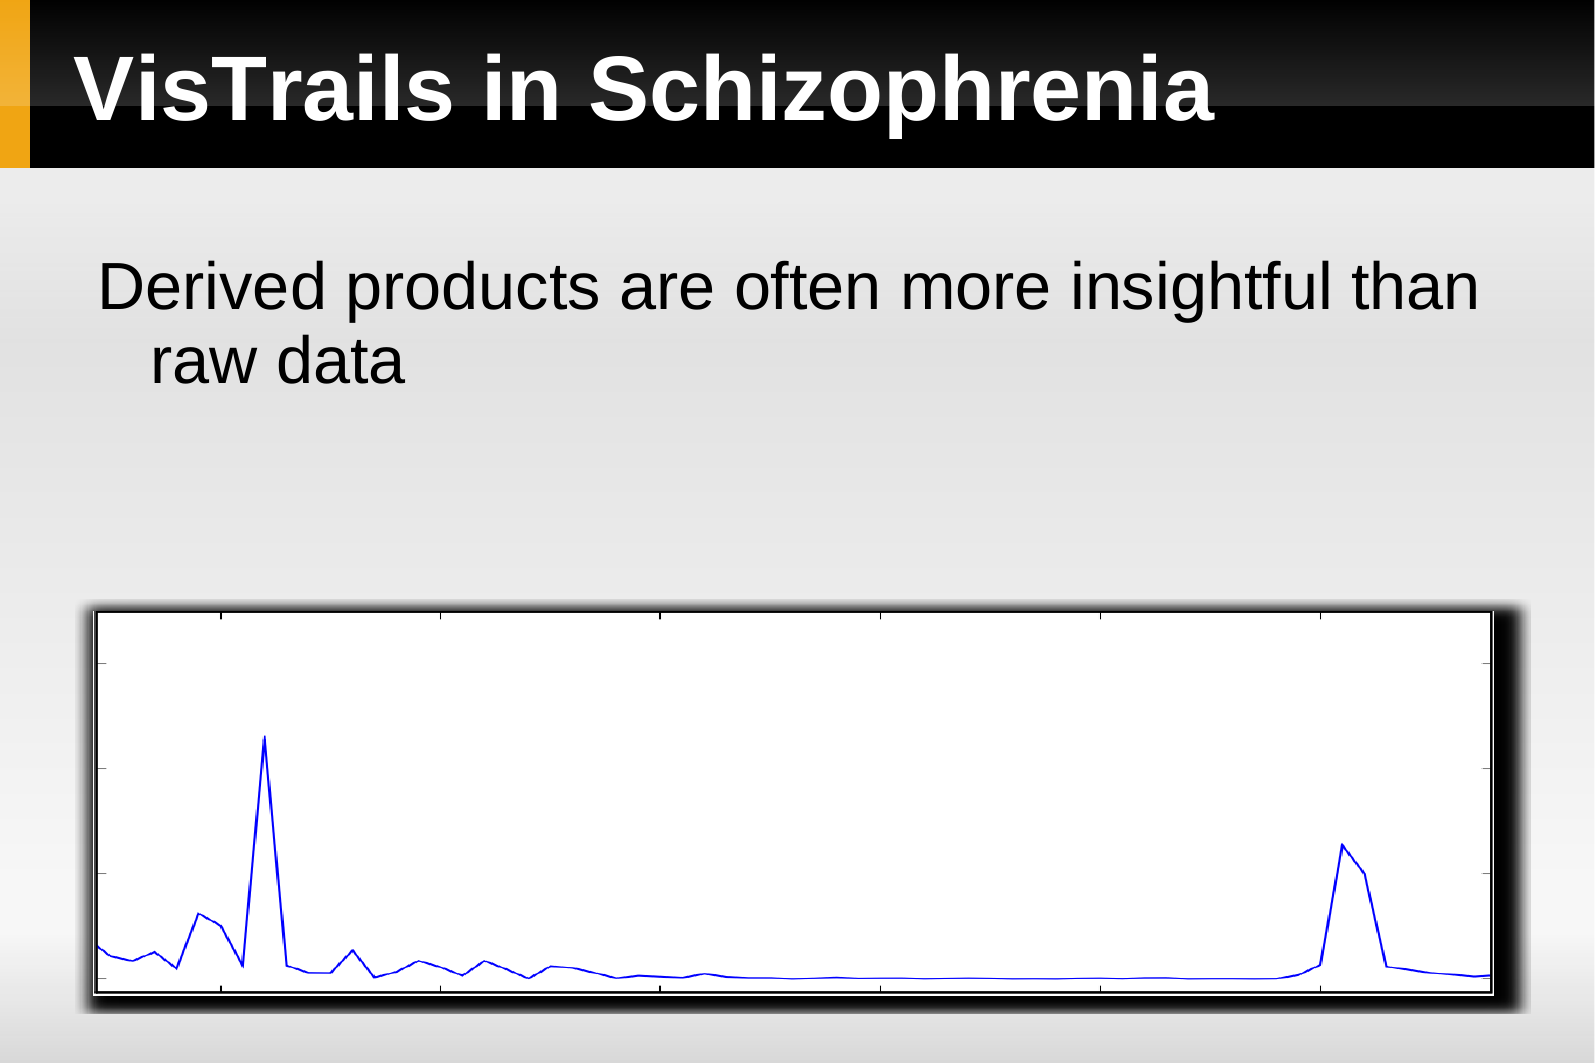

# VisTrails in Schizophrenia
Derived products are often more insightful than raw data